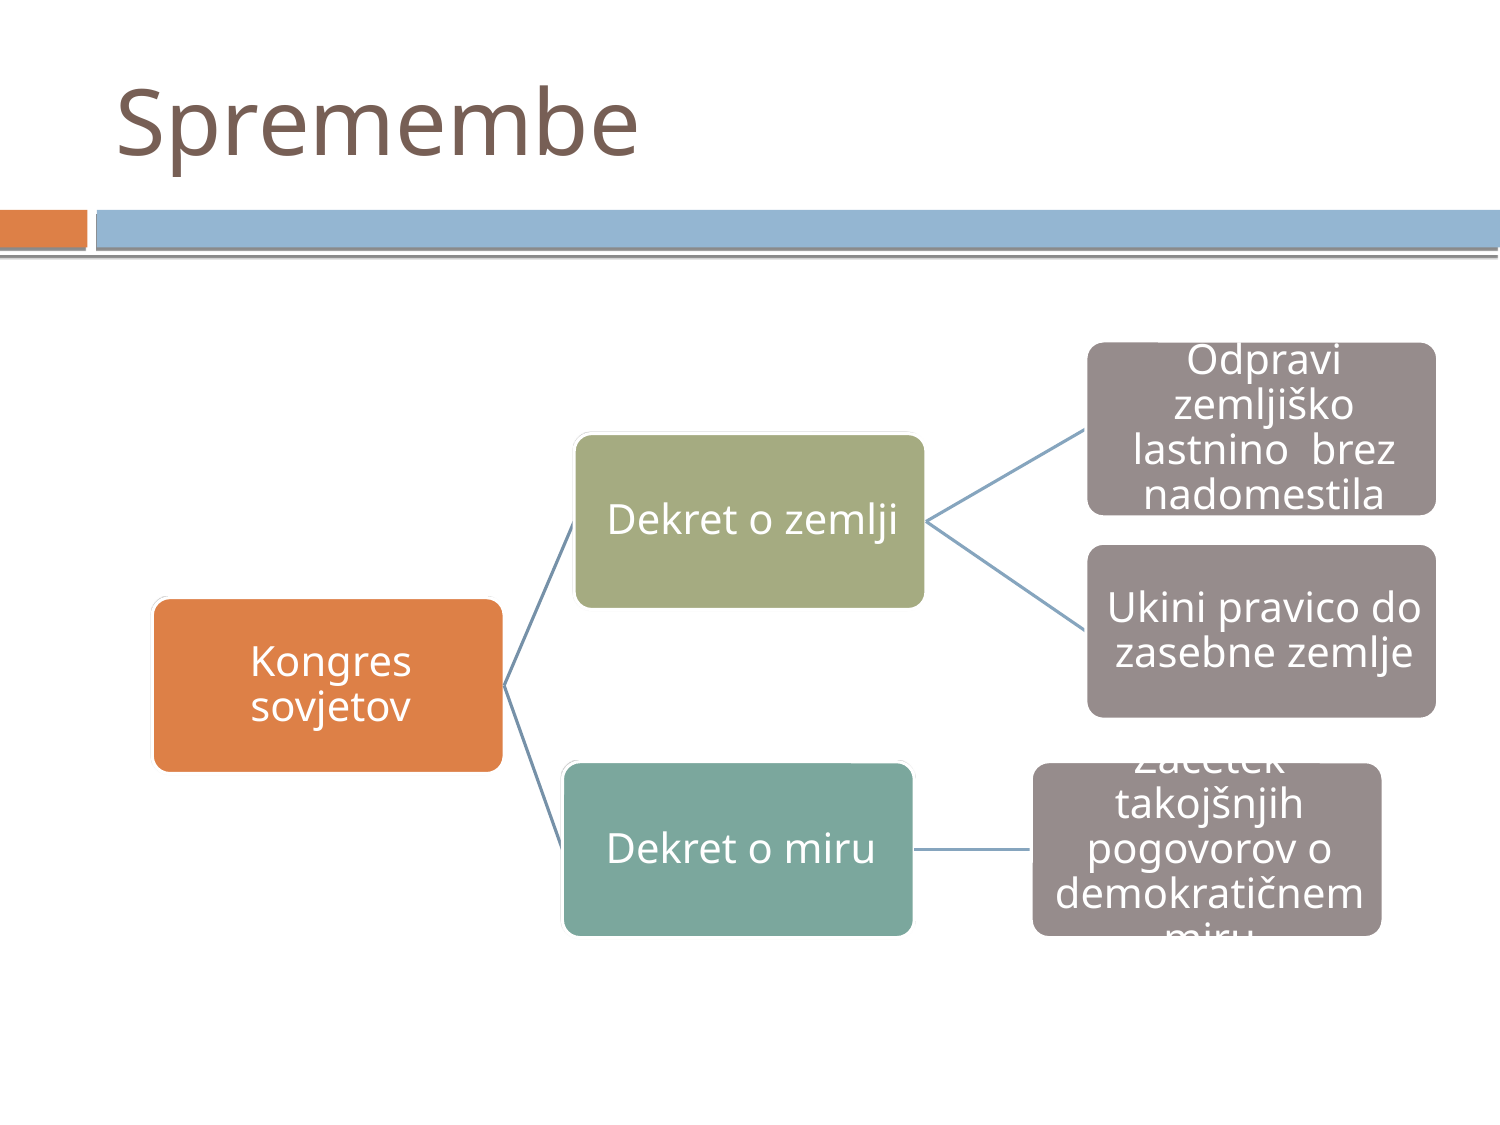

# Spremembe
Odpravi zemljiško lastnino brez nadomestila
Dekret o zemlji
Ukini pravico do zasebne zemlje
Kongres sovjetov
Dekret o miru
Začetek takojšnjih pogovorov o demokratičnem miru